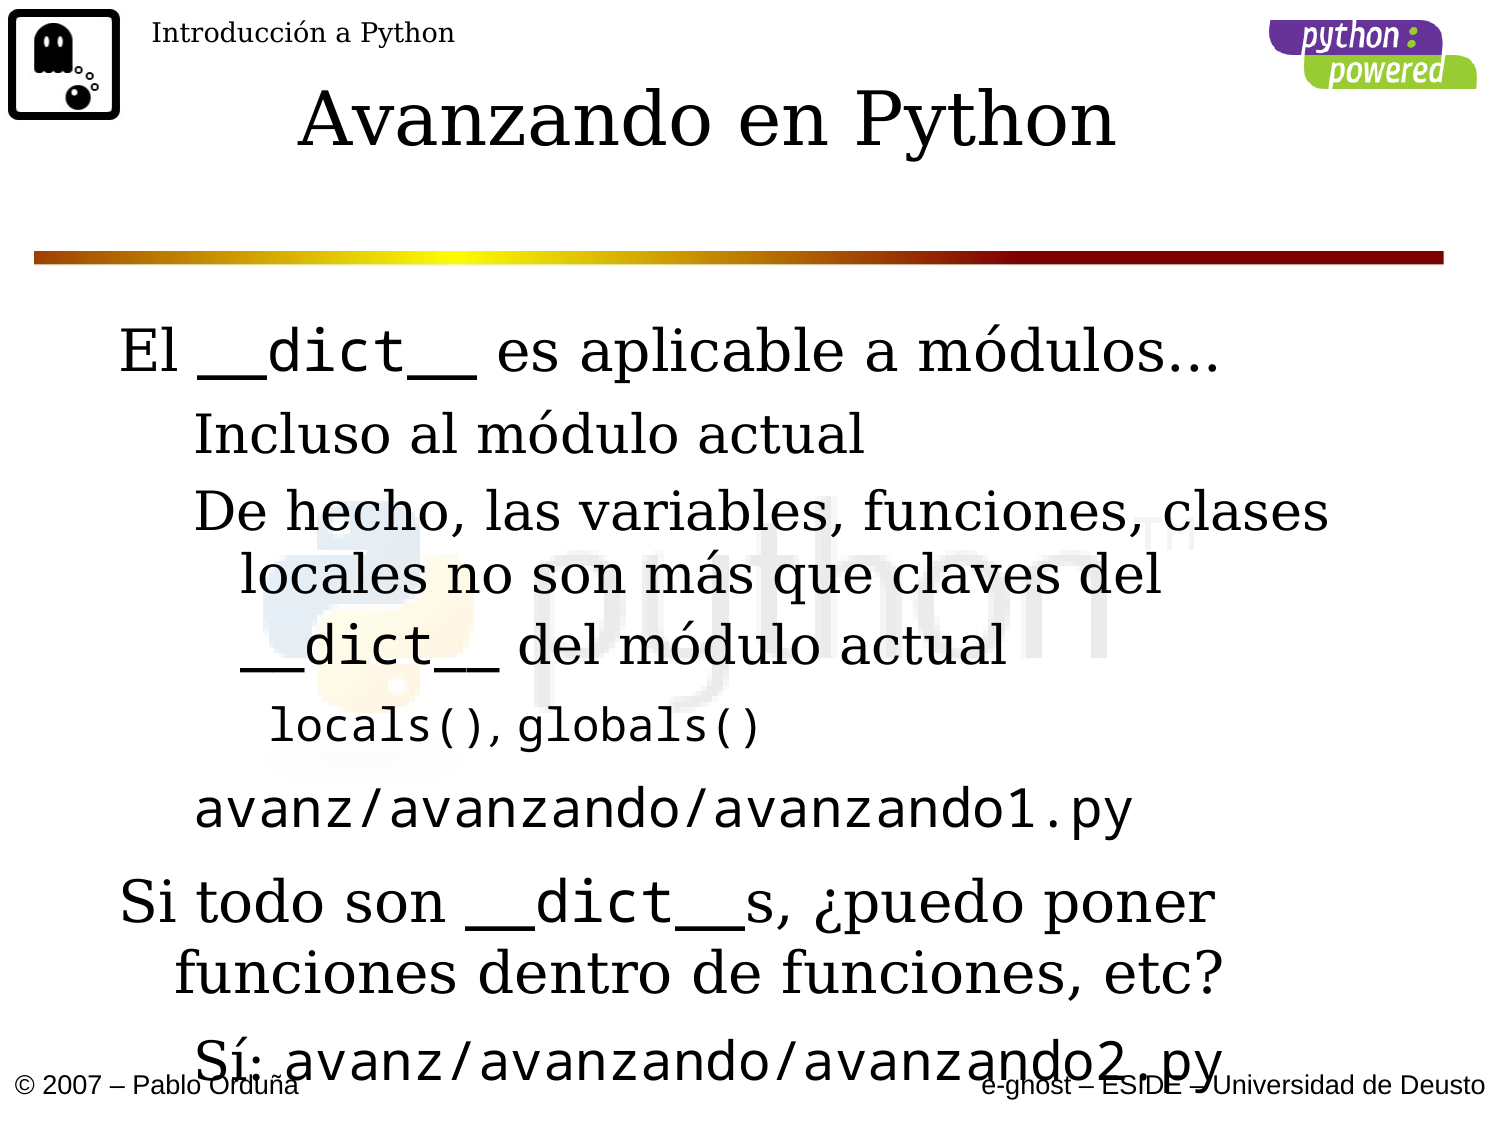

# Avanzando en Python
El __dict__ es aplicable a módulos...
Incluso al módulo actual
De hecho, las variables, funciones, clases locales no son más que claves del __dict__ del módulo actual
locals(), globals()
avanz/avanzando/avanzando1.py
Si todo son __dict__s, ¿puedo poner funciones dentro de funciones, etc?
Sí: avanz/avanzando/avanzando2.py